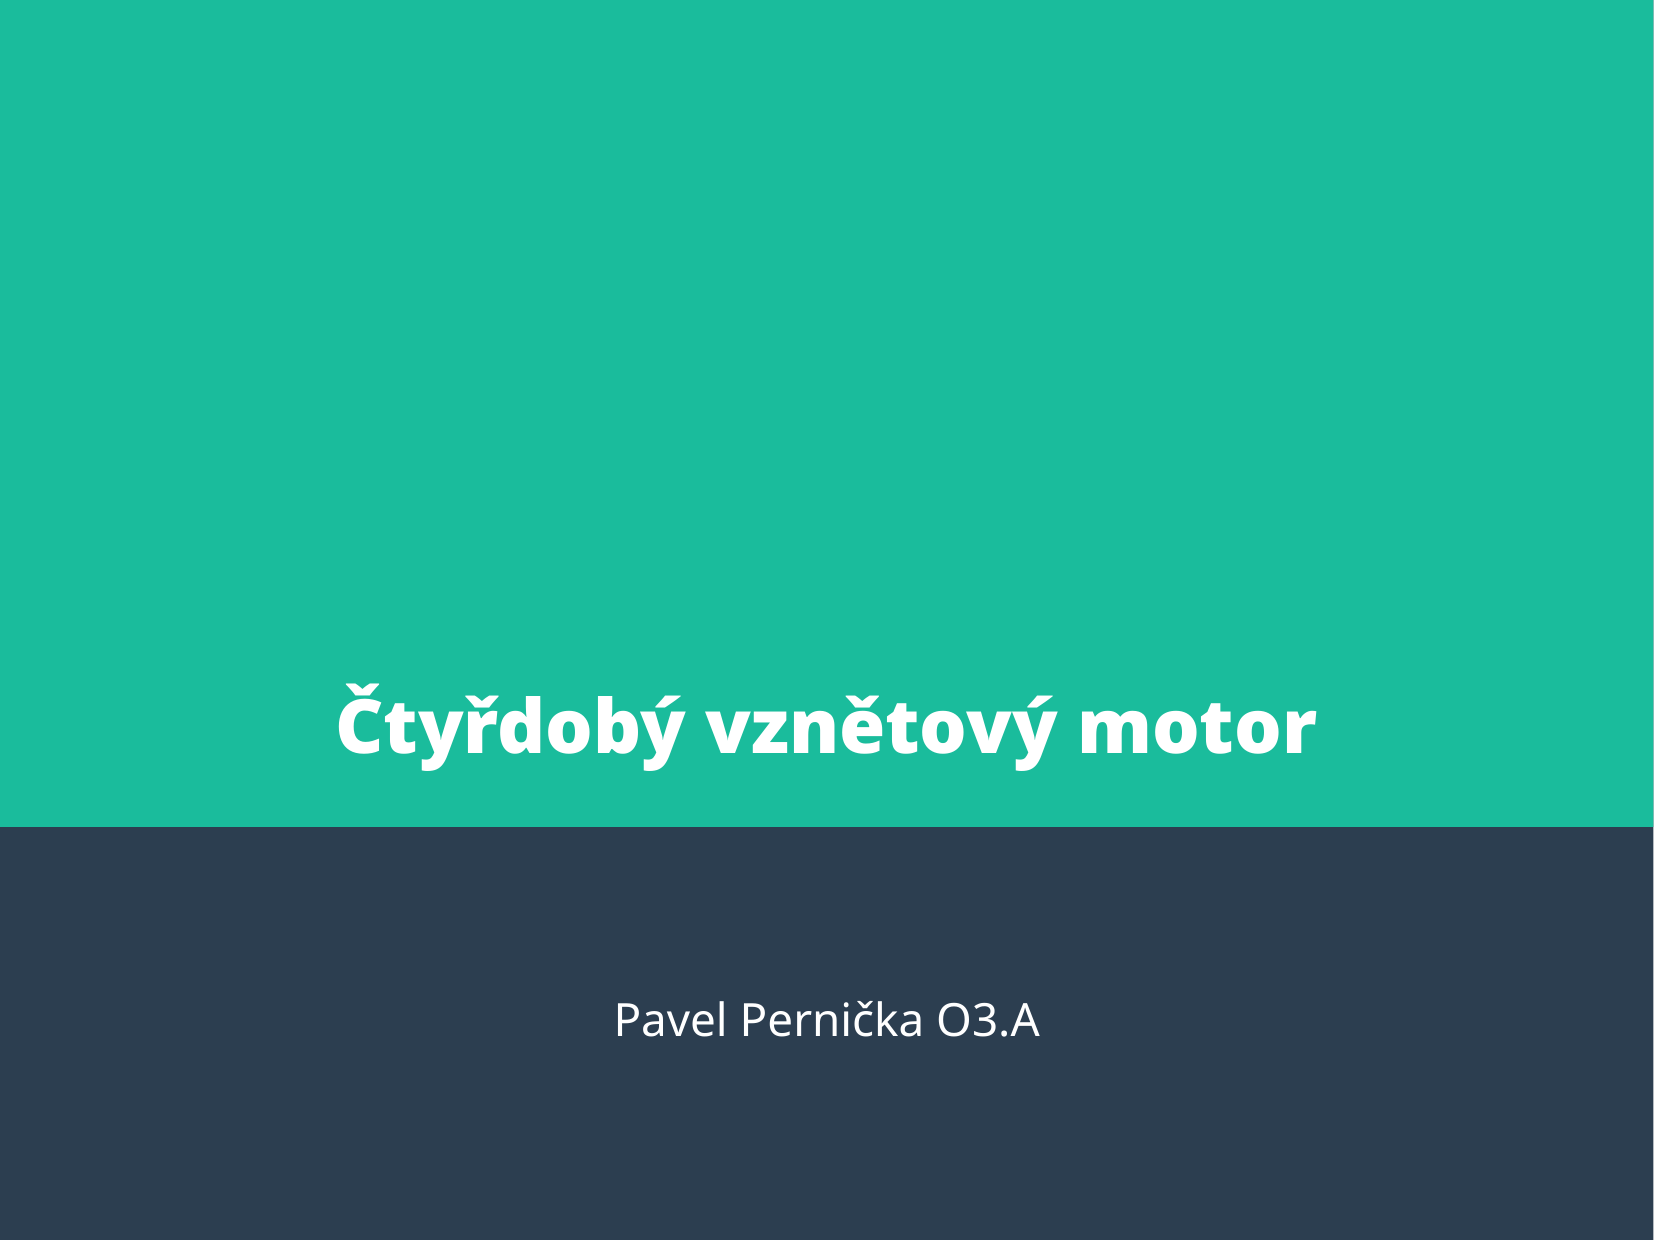

# Čtyřdobý vznětový motor
Pavel Pernička O3.A